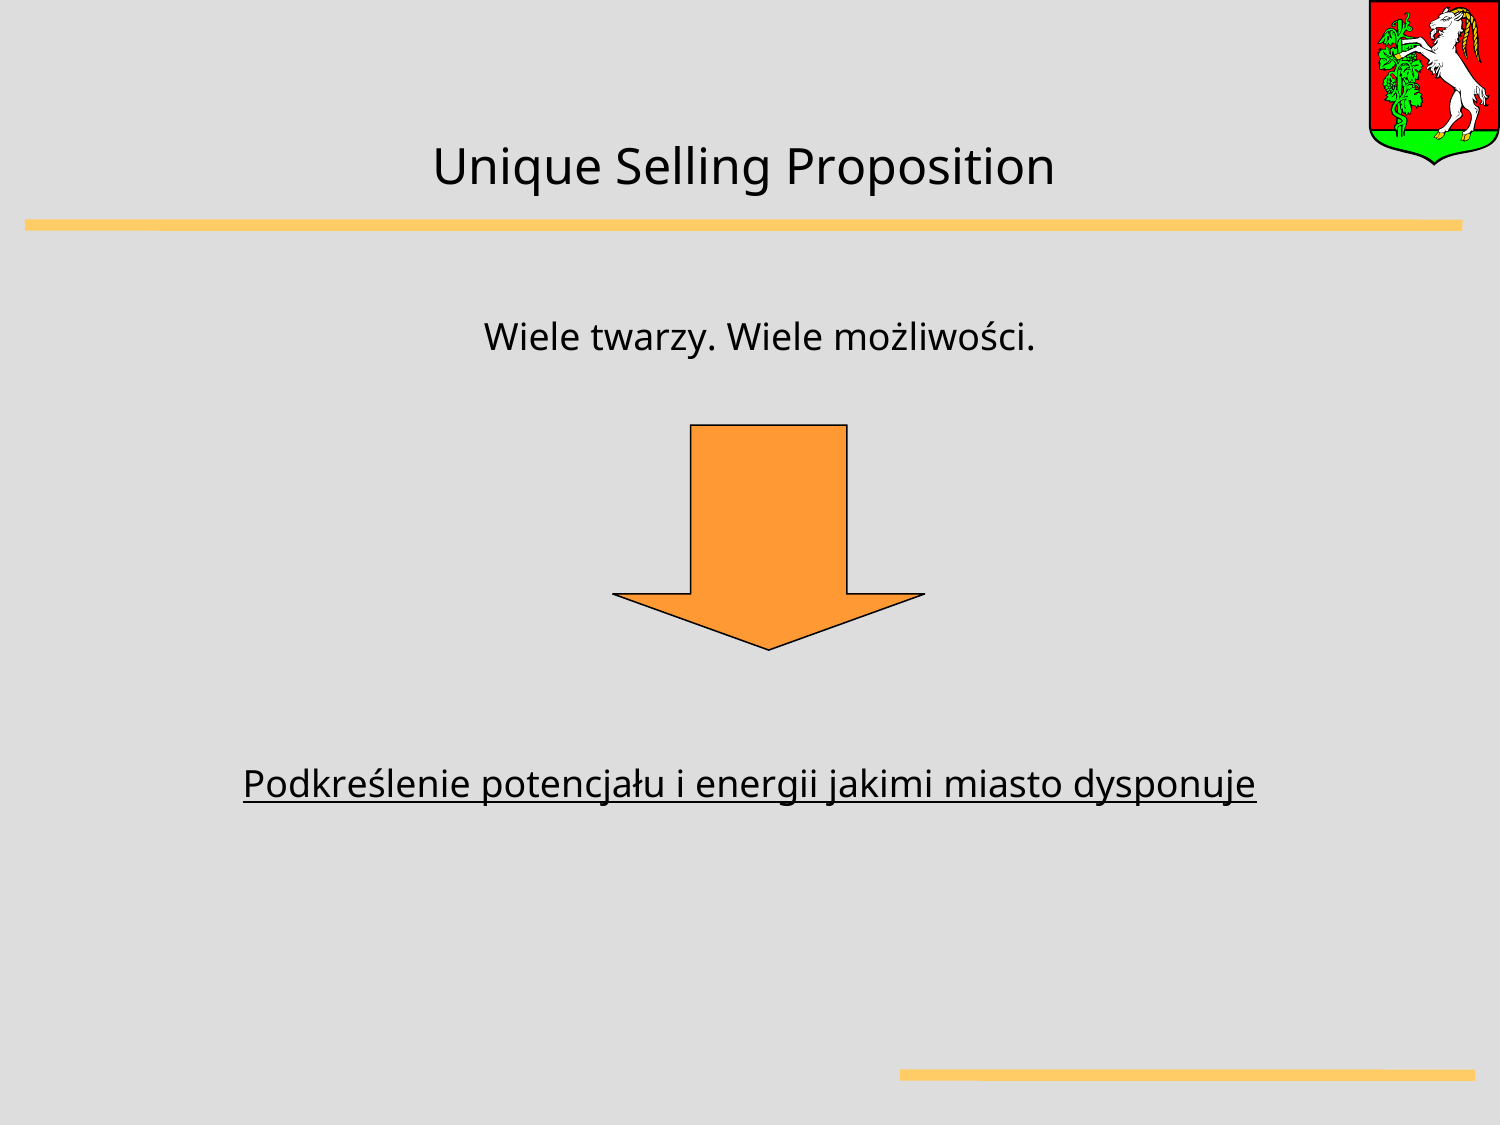

Unique Selling Proposition
Wiele twarzy. Wiele możliwości.
Podkreślenie potencjału i energii jakimi miasto dysponuje